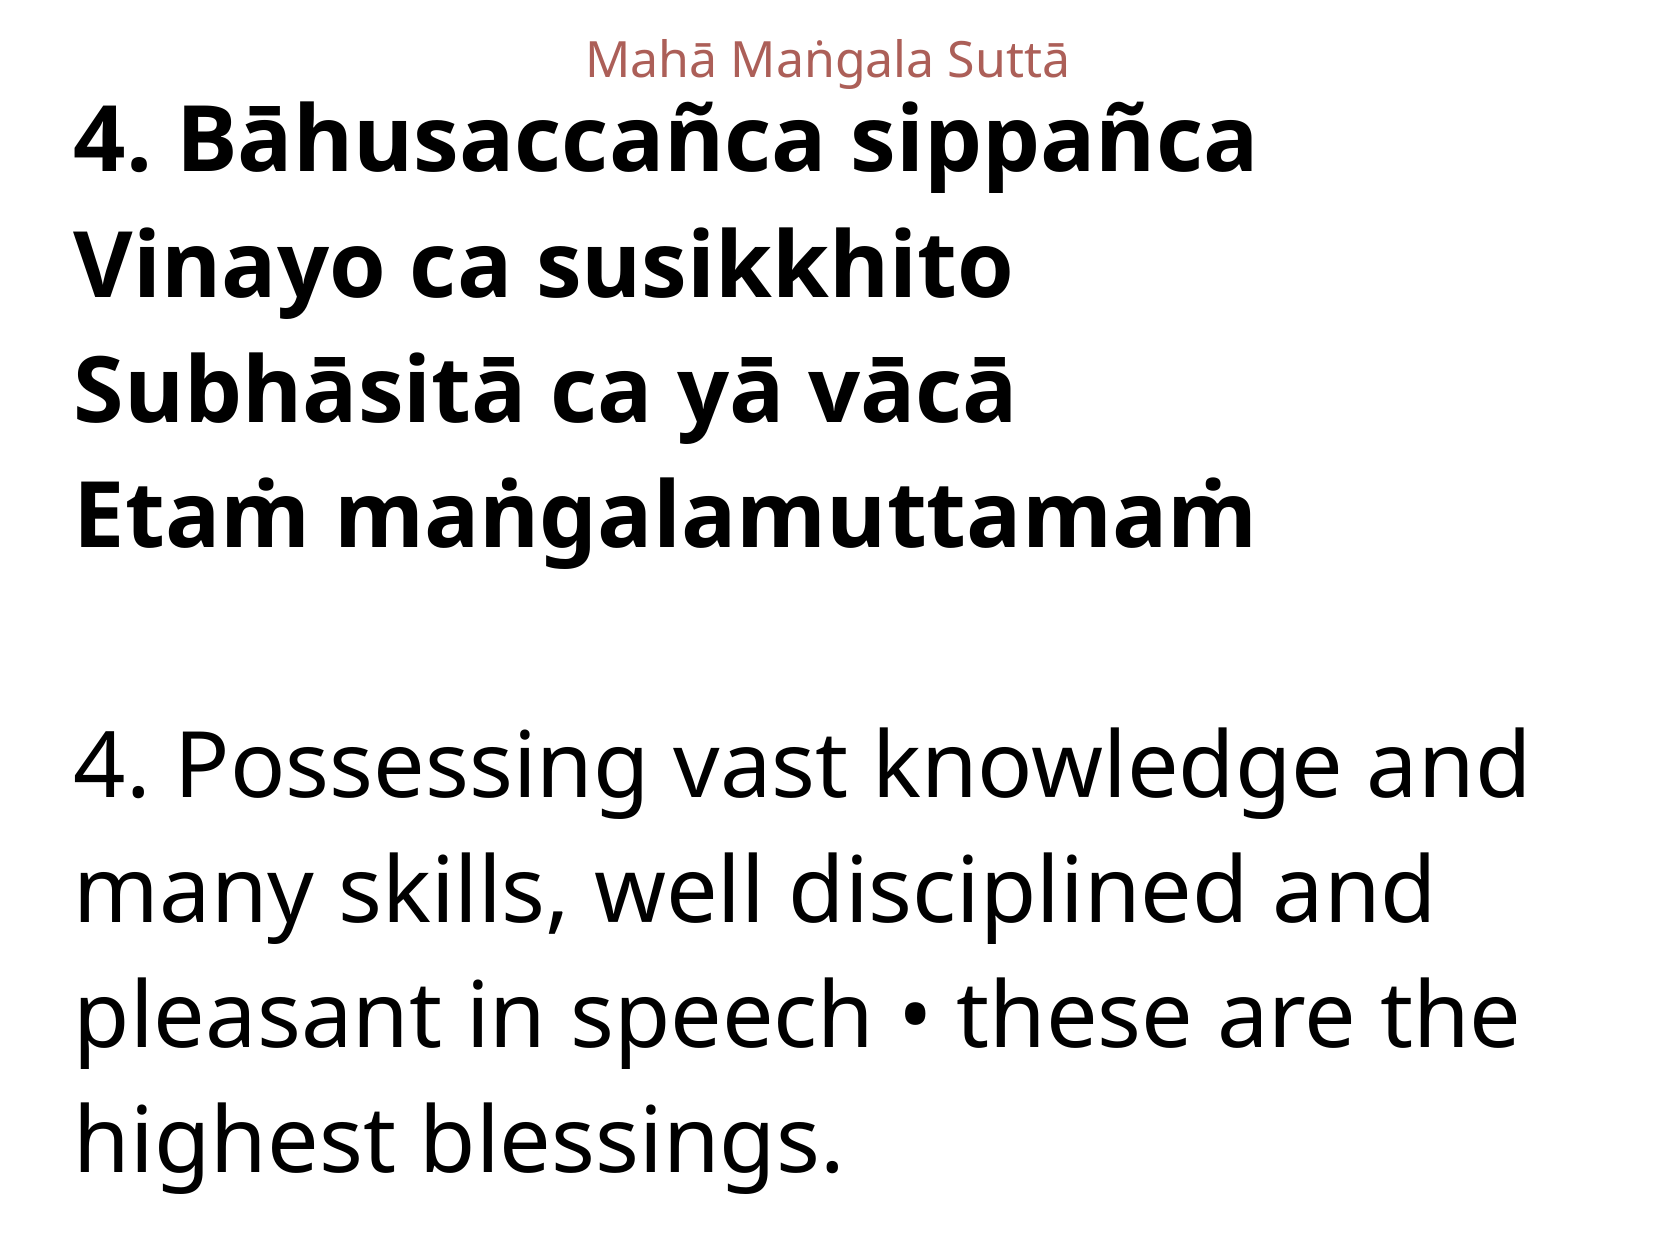

Mahā Maṅgala Suttā
4. Bāhusaccañca sippañca
Vinayo ca susikkhito
Subhāsitā ca yā vācā
Etaṁ maṅgalamuttamaṁ
4. Possessing vast knowledge and many skills, well disciplined and pleasant in speech • these are the highest blessings.